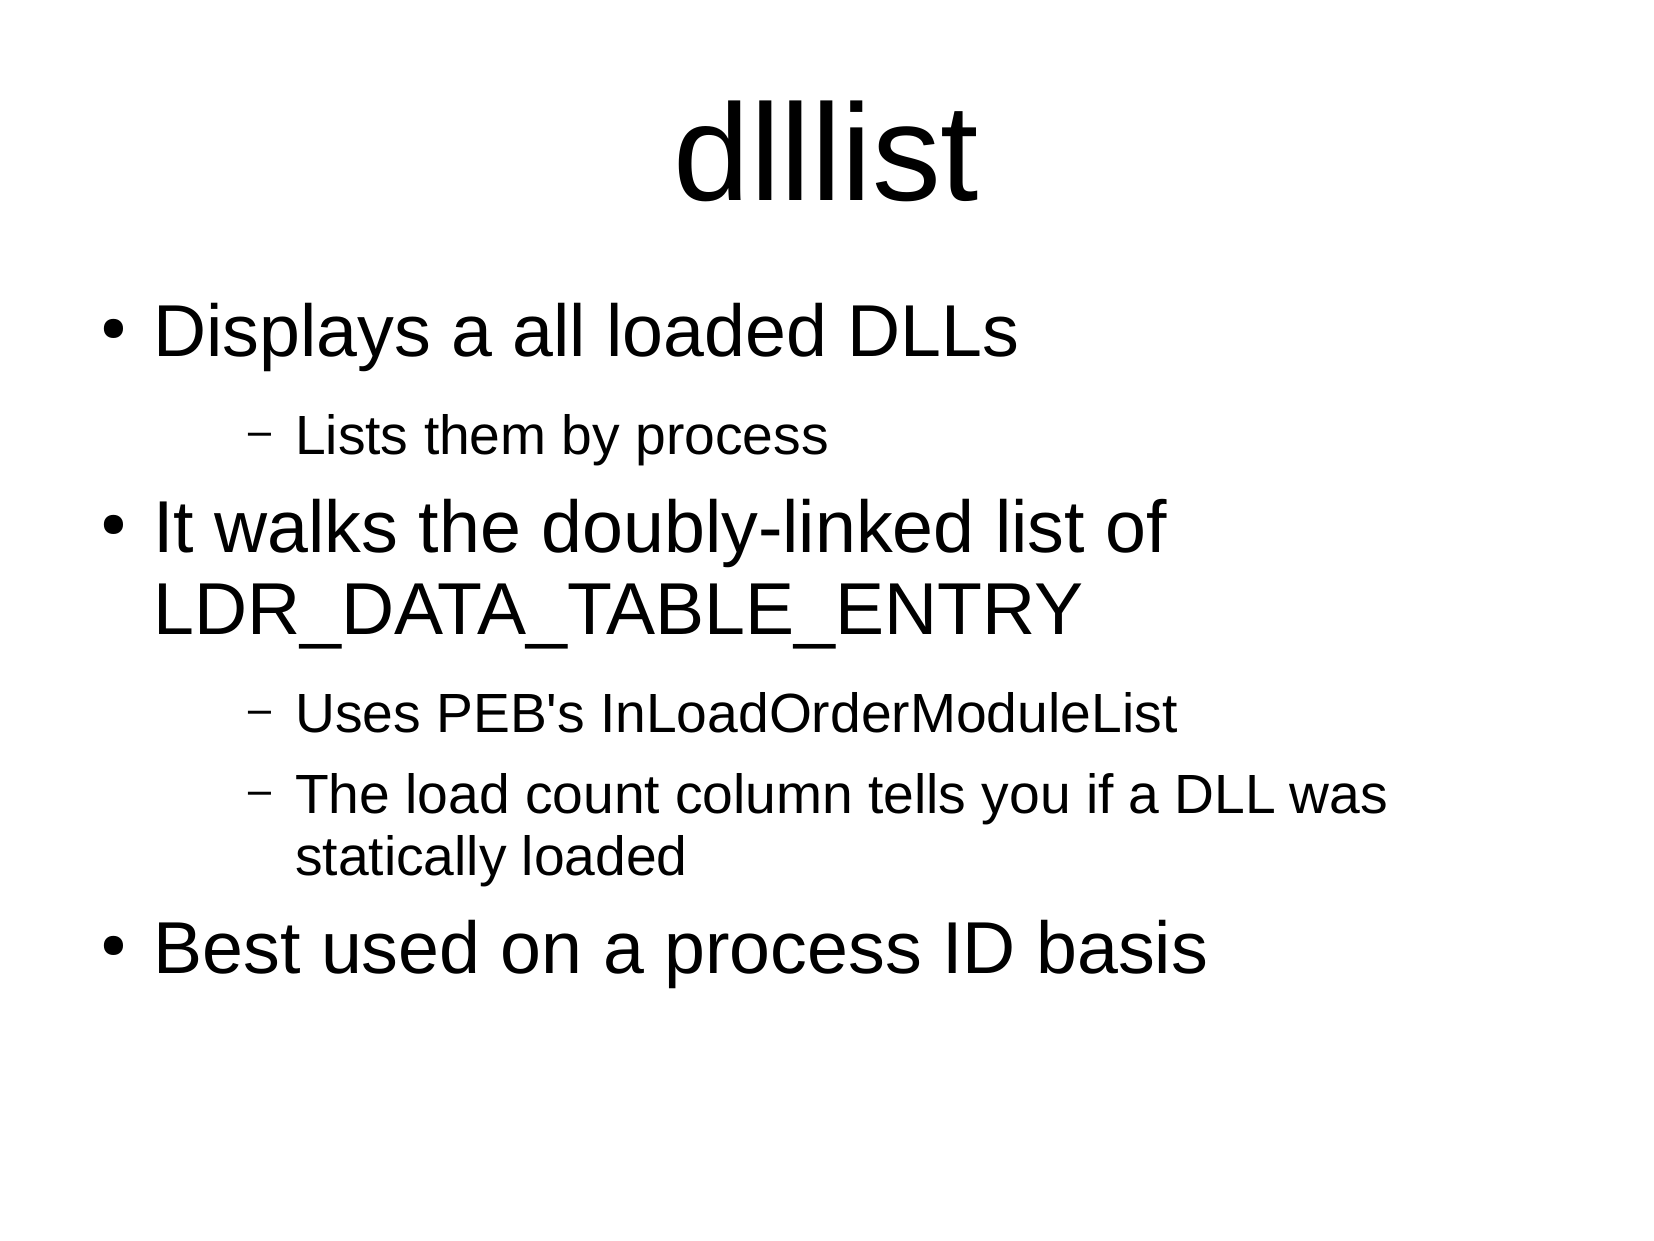

# dlllist
Displays a all loaded DLLs
Lists them by process
It walks the doubly-linked list of LDR_DATA_TABLE_ENTRY
Uses PEB's InLoadOrderModuleList
The load count column tells you if a DLL was statically loaded
Best used on a process ID basis